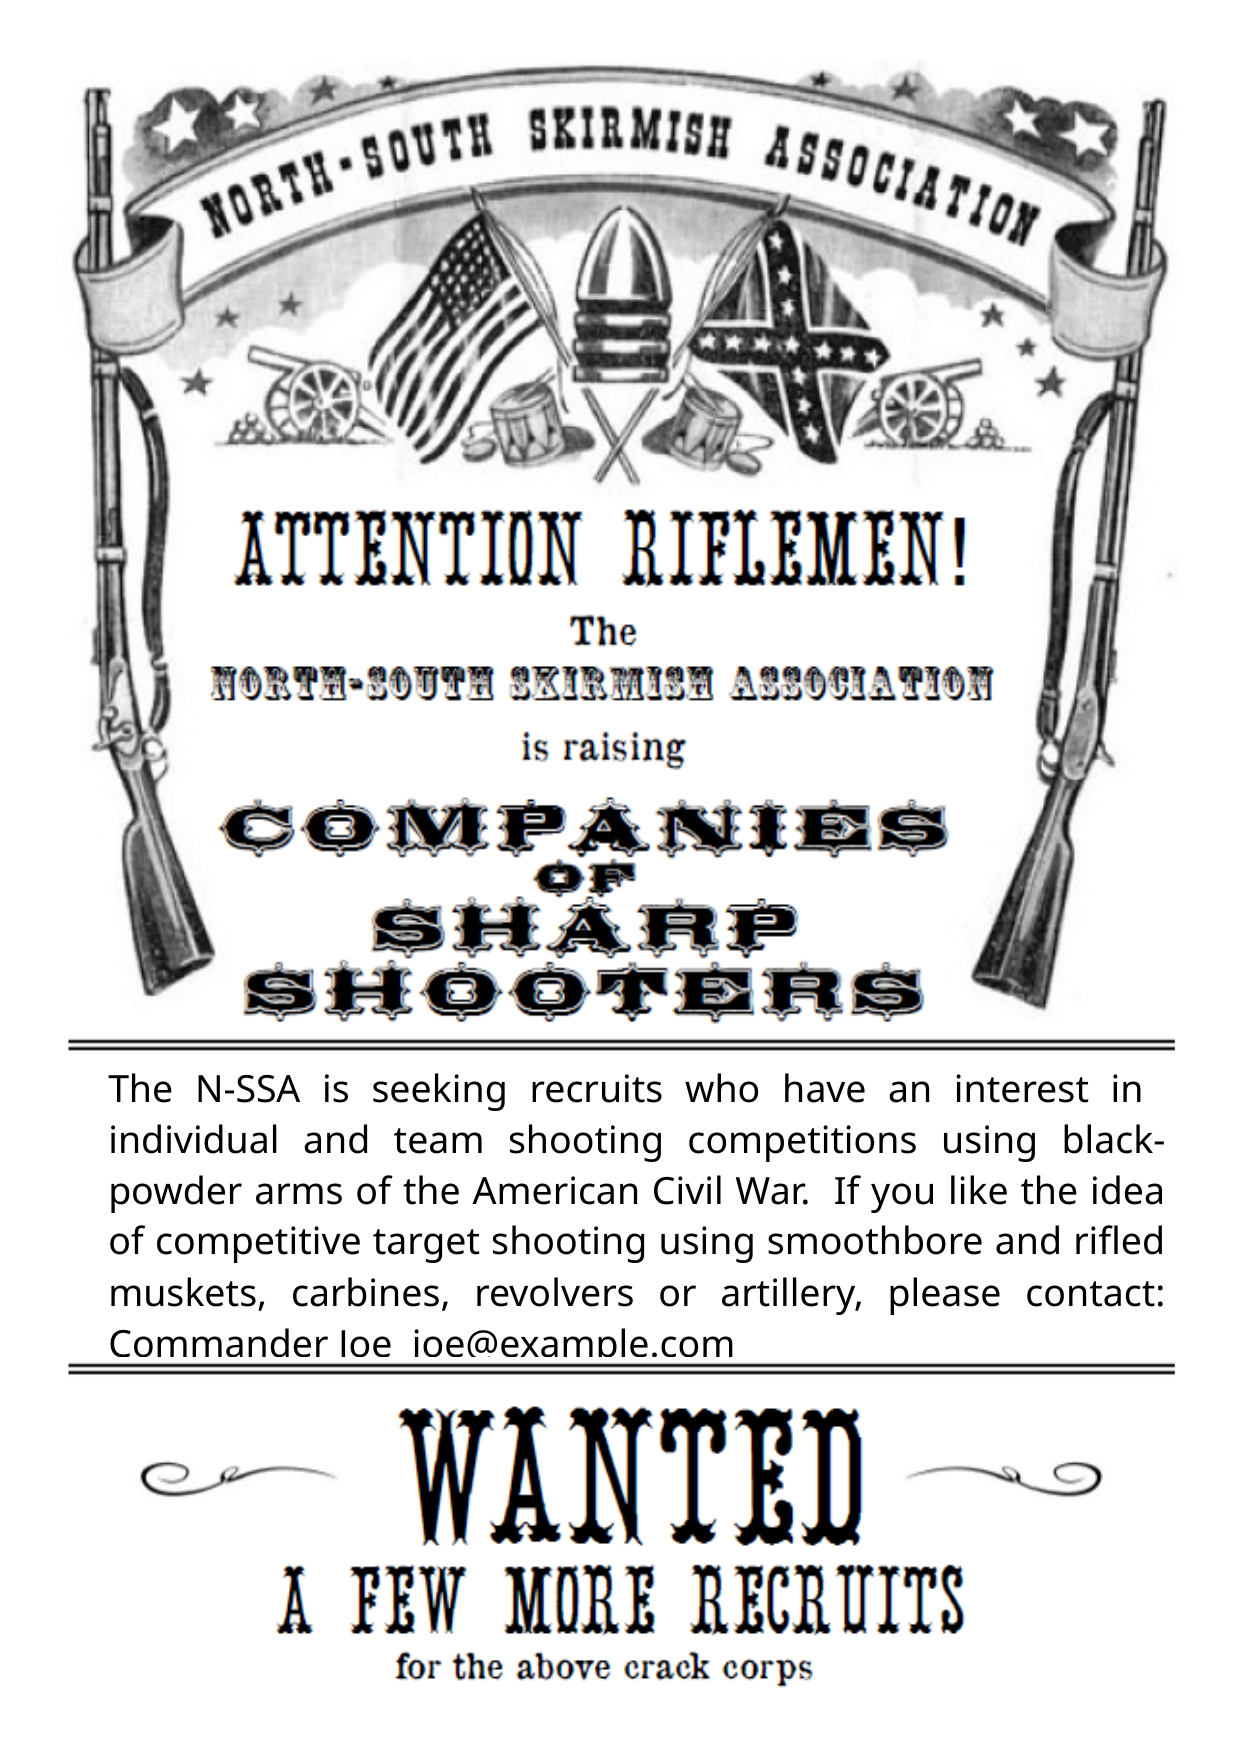

The N-SSA is seeking recruits who have an interest in individual and team shooting competitions using black-powder arms of the American Civil War. If you like the idea of competitive target shooting using smoothbore and rifled muskets, carbines, revolvers or artillery, please contact: Commander Joe joe@example.com